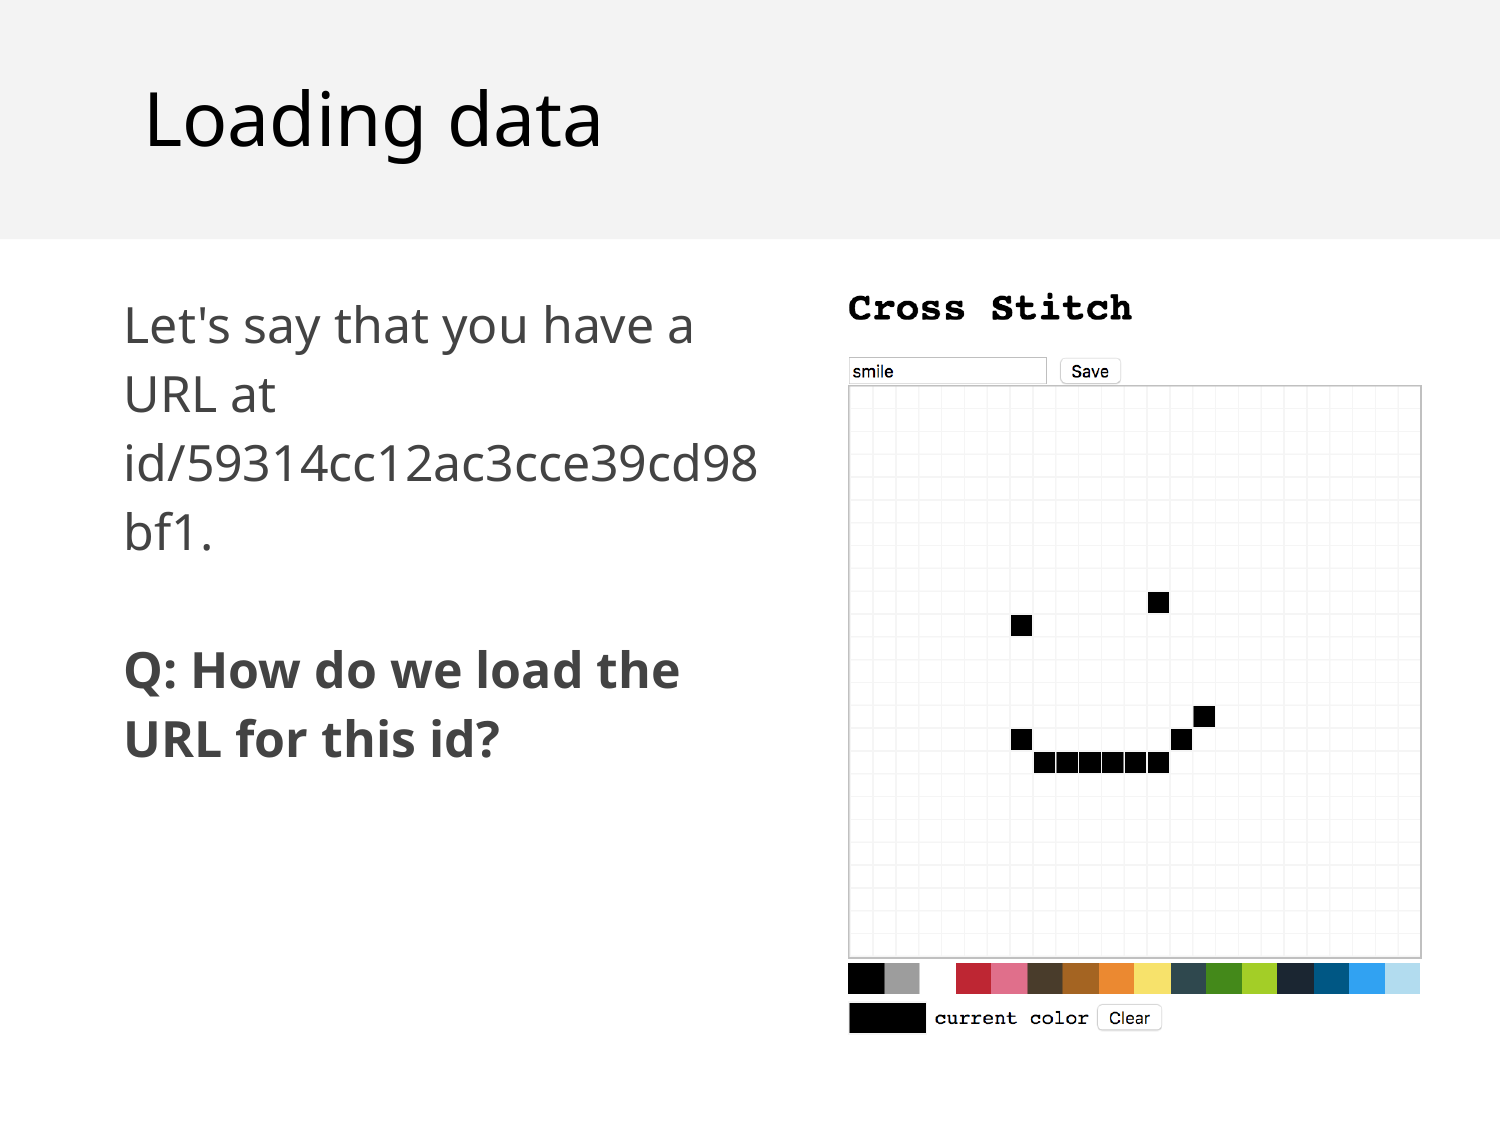

# Loading data
Let's say that you have a URL at id/59314cc12ac3cce39cd98bf1.
Q: How do we load the URL for this id?